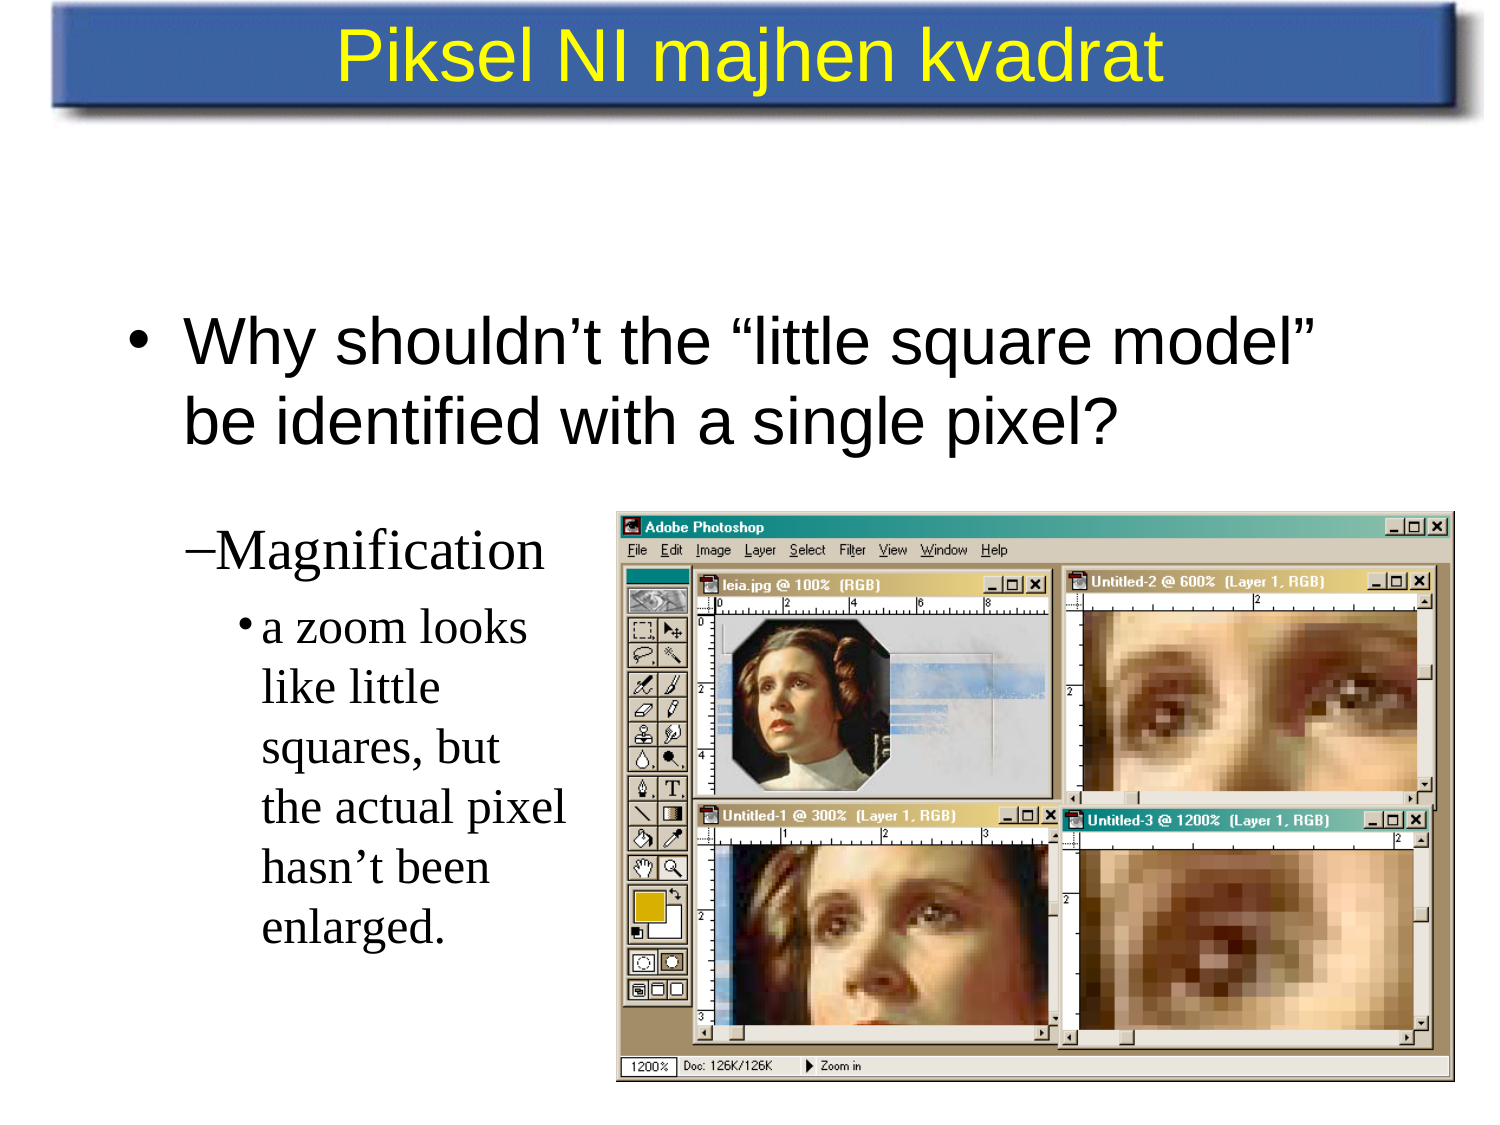

# Piksel NI majhen kvadrat
Why shouldn’t the “little square model” be identified with a single pixel?
Magnification
a zoom looks like little squares, but the actual pixel hasn’t been enlarged.